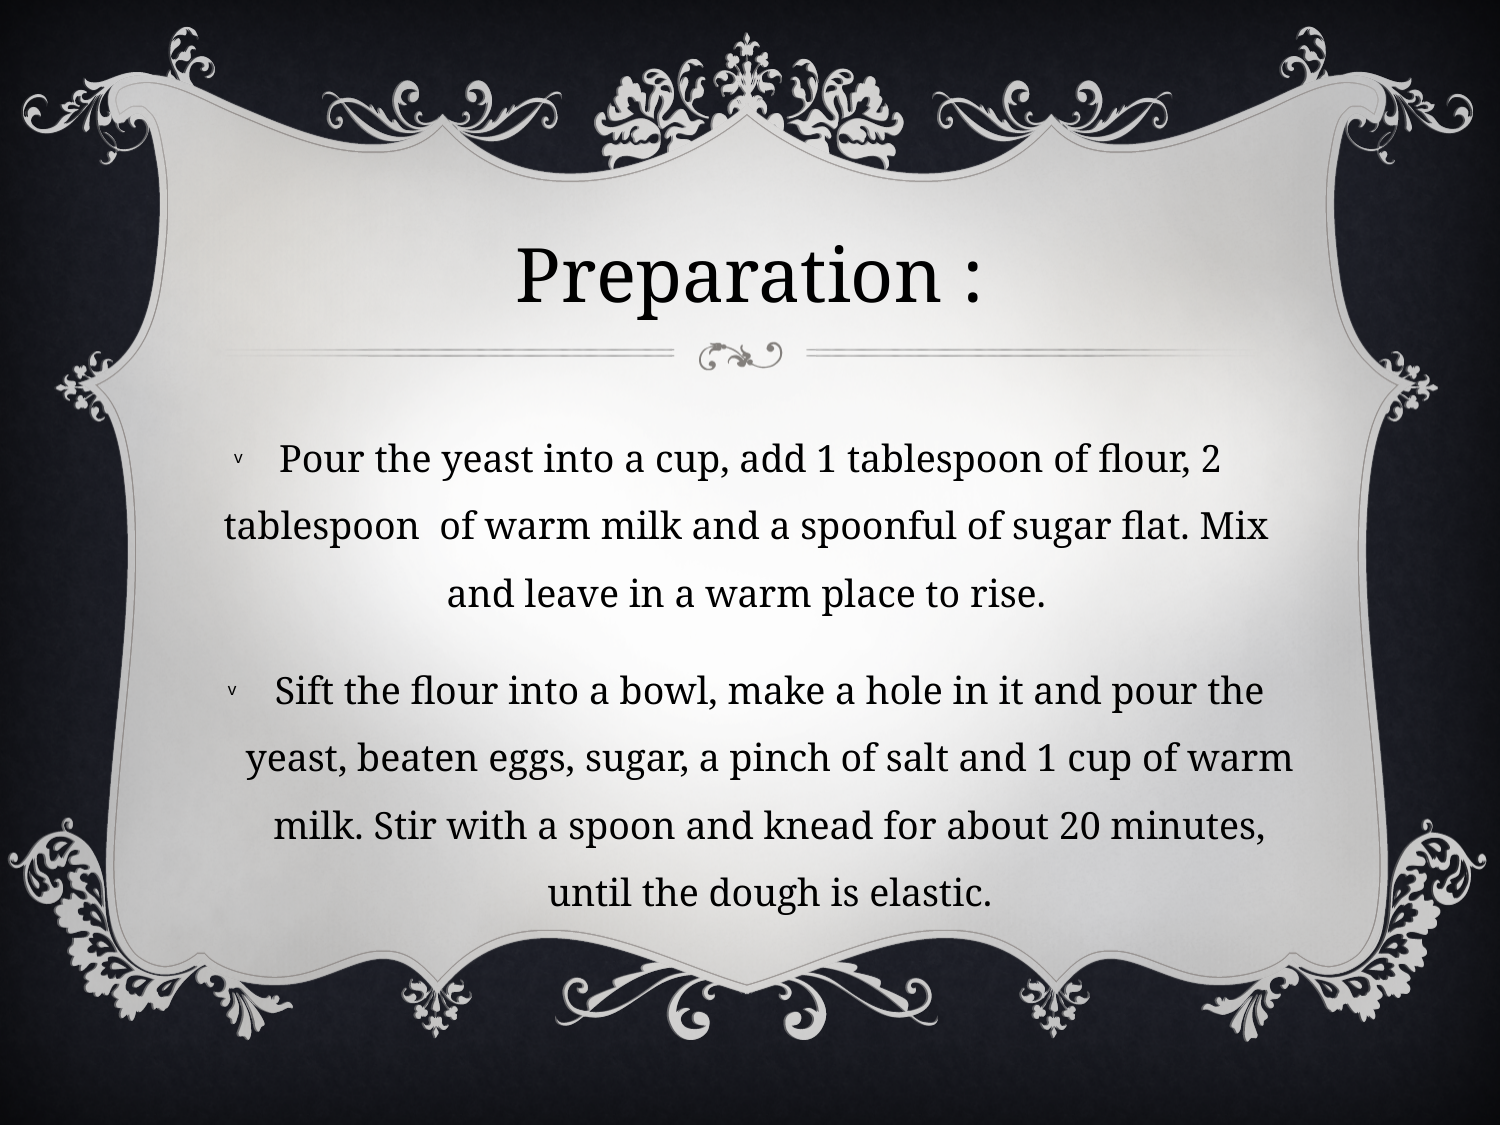

# Preparation :
Pour the yeast into a cup, add 1 tablespoon of flour, 2 tablespoon of warm milk and a spoonful of sugar flat. Mix and leave in a warm place to rise.
Sift the flour into a bowl, make a hole in it and pour the yeast, beaten eggs, sugar, a pinch of salt and 1 cup of warm milk. Stir with a spoon and knead for about 20 minutes, until the dough is elastic.